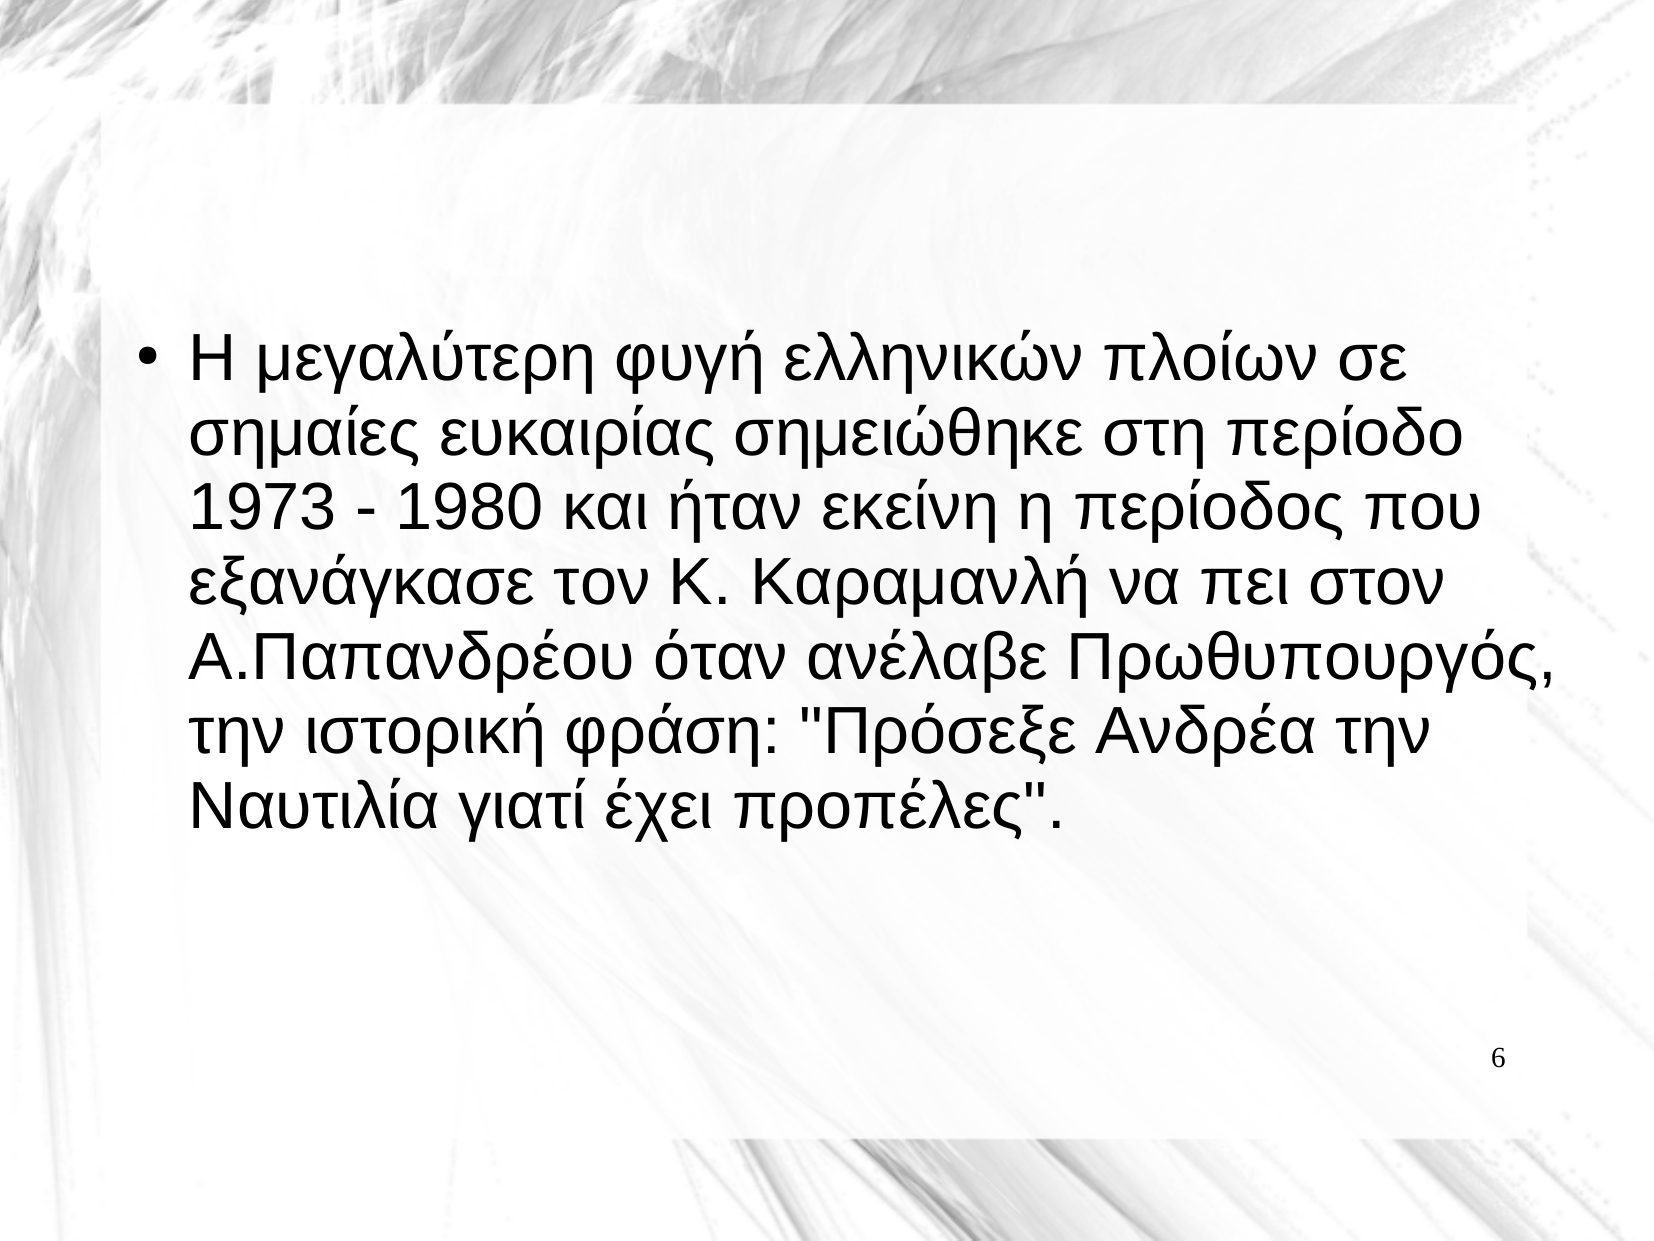

# Η μεγαλύτερη φυγή ελληνικών πλοίων σε σημαίες ευκαιρίας σημειώθηκε στη περίοδο 1973 - 1980 και ήταν εκείνη η περίοδος που εξανάγκασε τον Κ. Καραμανλή να πει στον Α.Παπανδρέου όταν ανέλαβε Πρωθυπουργός, την ιστορική φράση: "Πρόσεξε Ανδρέα την Ναυτιλία γιατί έχει προπέλες".
6